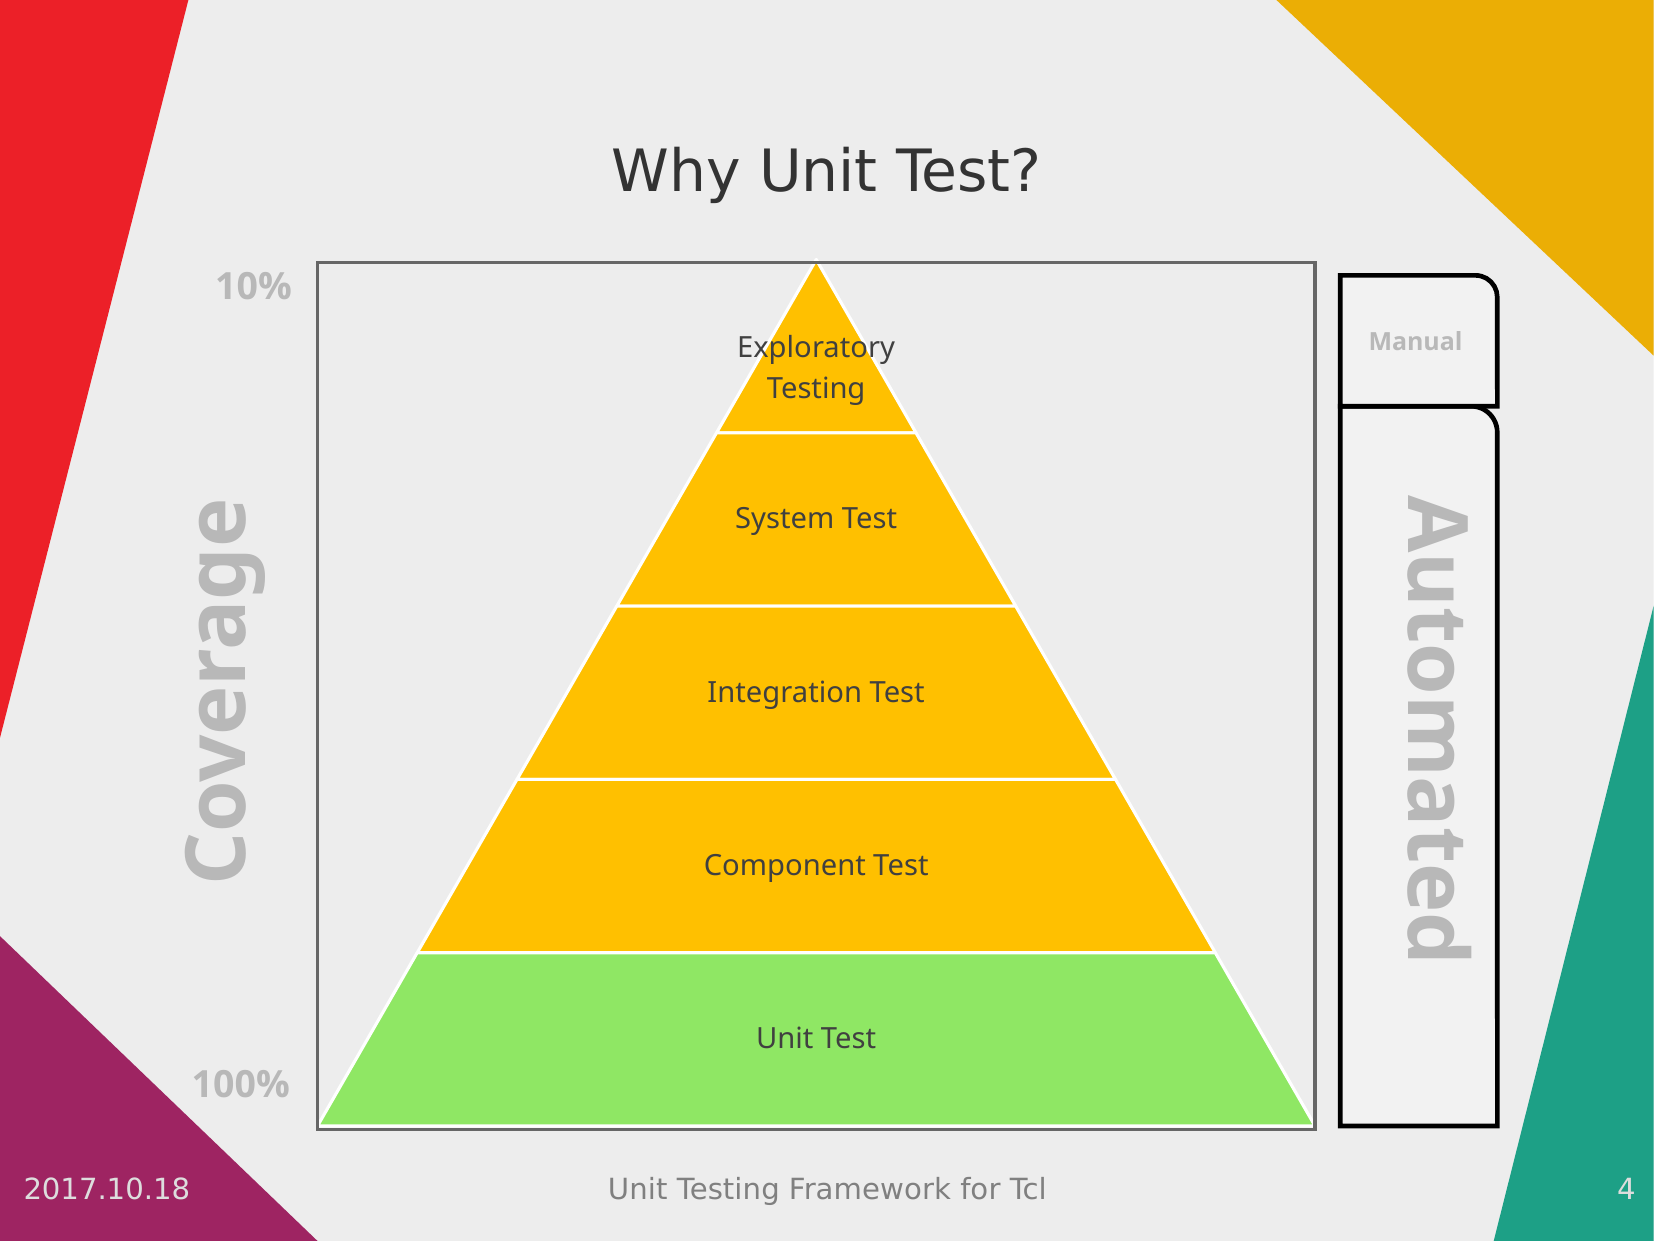

# Why Unit Test?
Exploratory
Testing
System Test
Integration Test
Component Test
Unit Test
10%
Manual
Coverage
Automated
100%
2017.10.18
Unit Testing Framework for Tcl
4